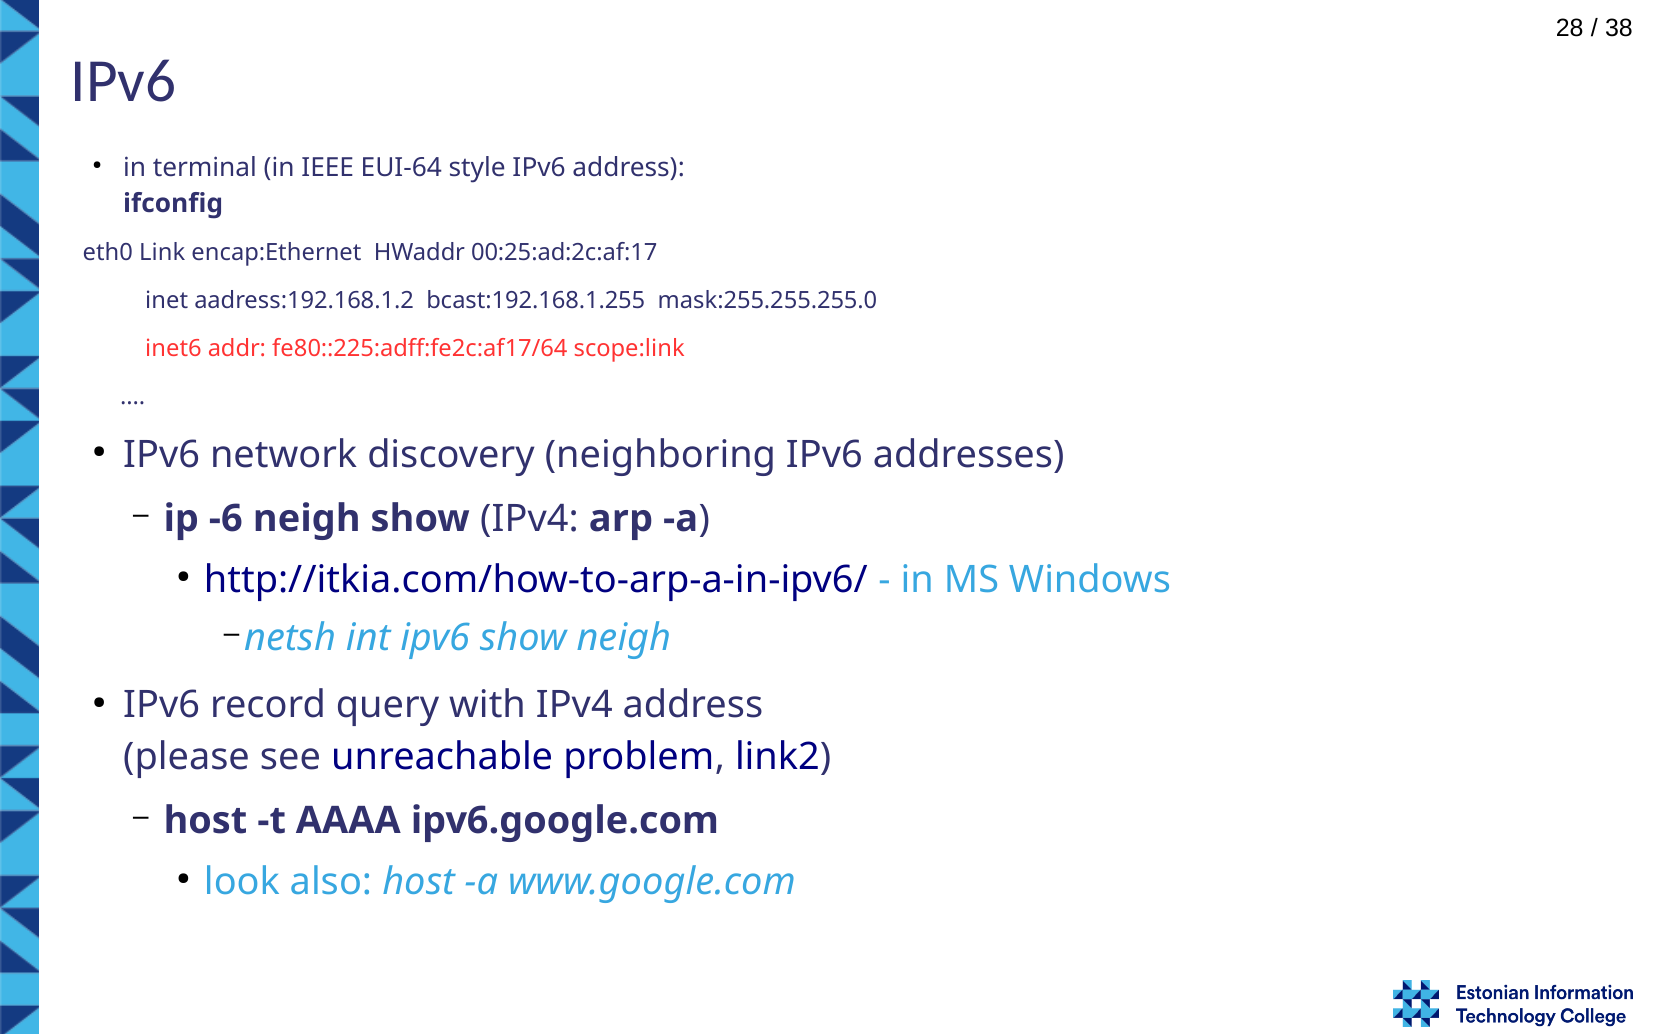

# IPv6
in terminal (in IEEE EUI-64 style IPv6 address):
ifconfig
eth0 Link encap:Ethernet HWaddr 00:25:ad:2c:af:17
 inet aadress:192.168.1.2 bcast:192.168.1.255 mask:255.255.255.0
 inet6 addr: fe80::225:adff:fe2c:af17/64 scope:link
 ....
IPv6 network discovery (neighboring IPv6 addresses)
ip -6 neigh show (IPv4: arp -a)
http://itkia.com/how-to-arp-a-in-ipv6/ - in MS Windows
netsh int ipv6 show neigh
IPv6 record query with IPv4 address
(please see unreachable problem, link2)
host -t AAAA ipv6.google.com
look also: host -a www.google.com